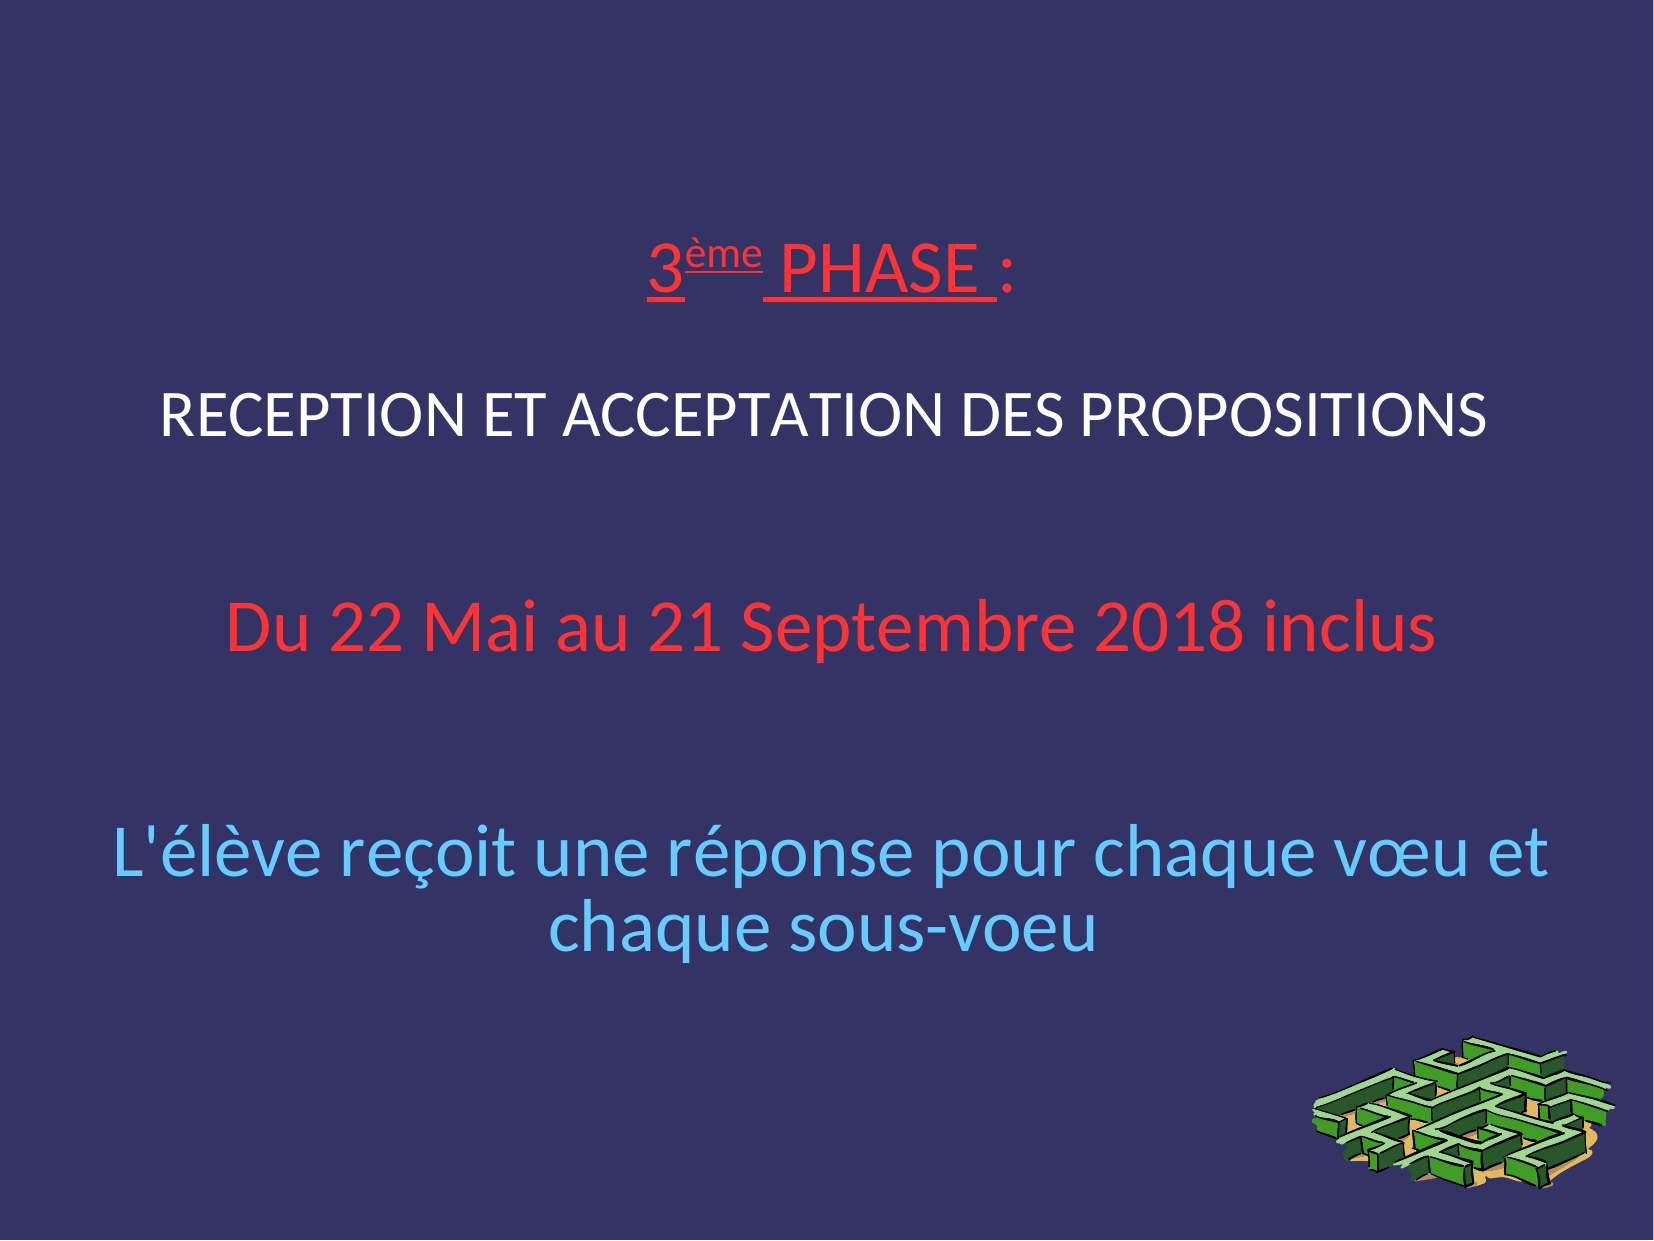

3ème PHASE :
RECEPTION ET ACCEPTATION DES PROPOSITIONS
Du 22 Mai au 21 Septembre 2018 inclus
L'élève reçoit une réponse pour chaque vœu et chaque sous-voeu
#